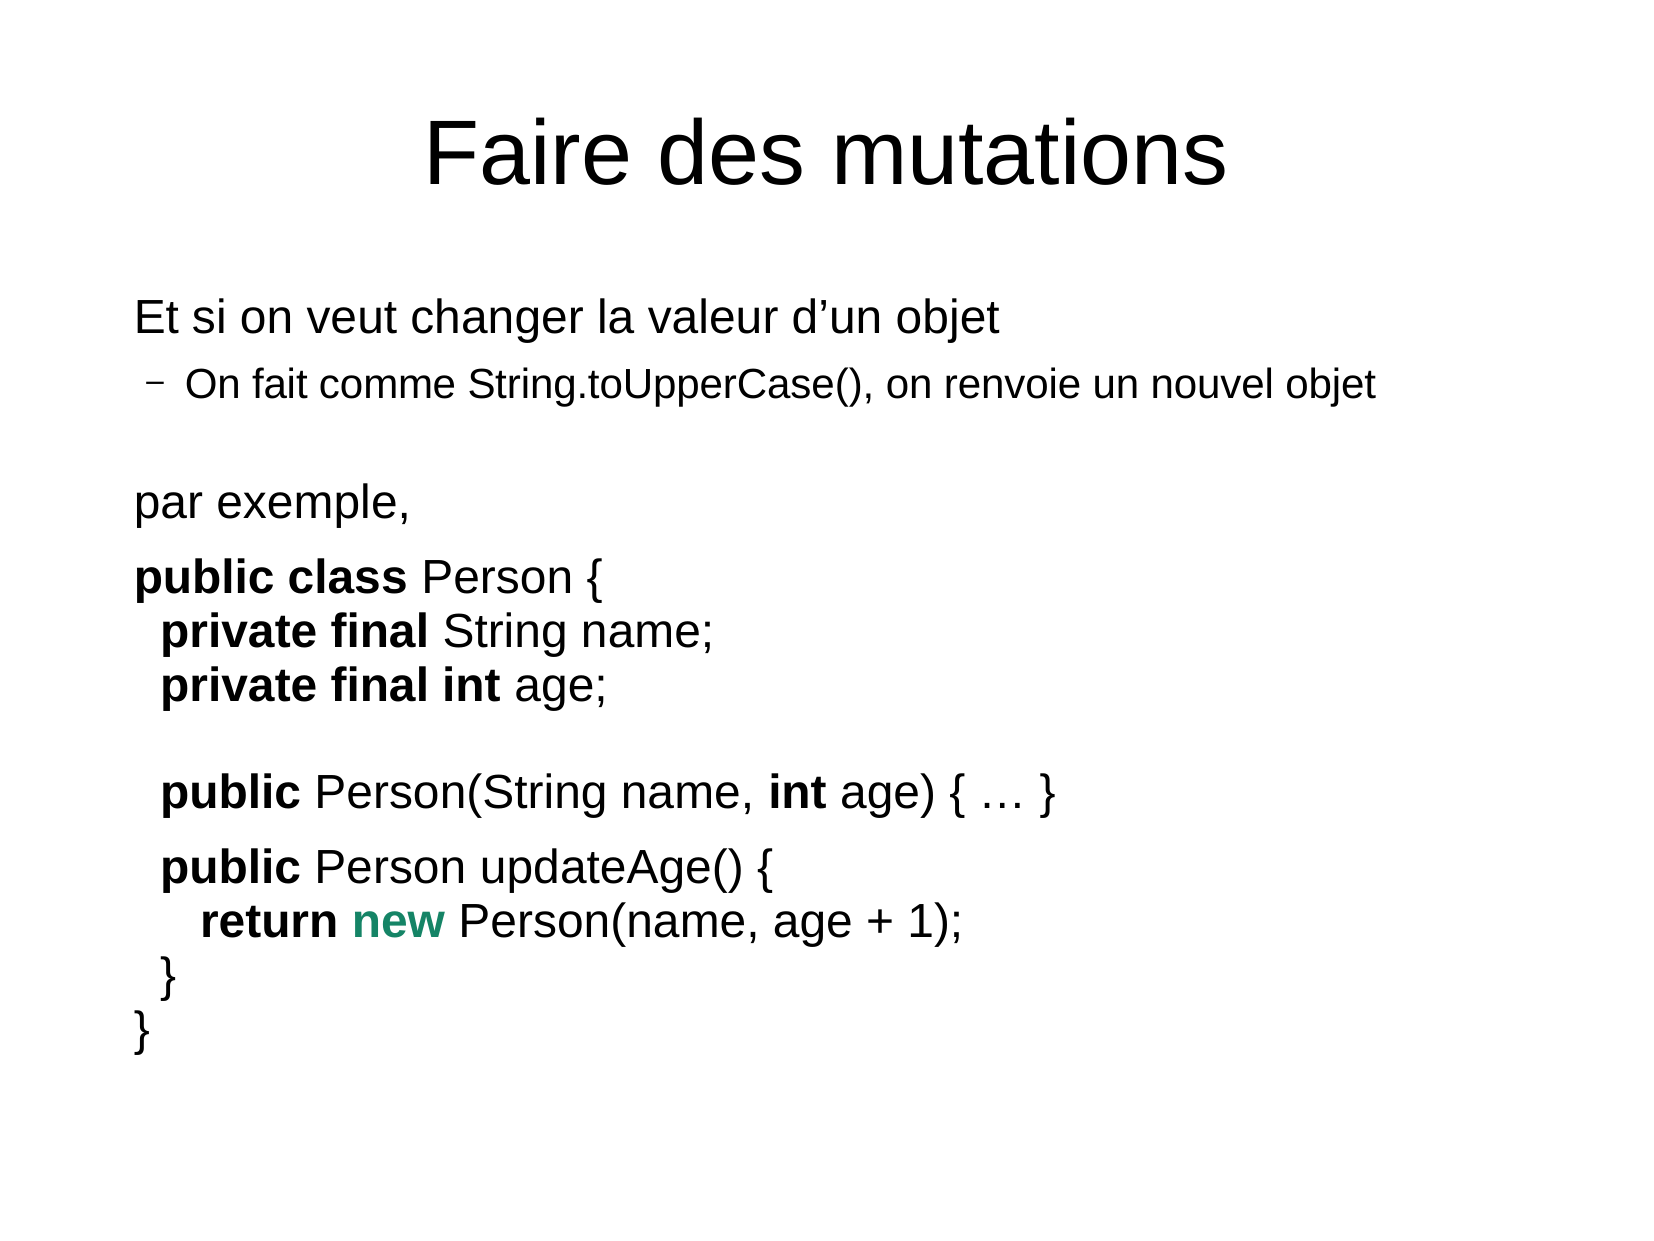

# Faire des mutations
Et si on veut changer la valeur d’un objet
On fait comme String.toUpperCase(), on renvoie un nouvel objet
par exemple,
public class Person {
 private final String name;
 private final int age;
 public Person(String name, int age) { … }
 public Person updateAge() {
 return new Person(name, age + 1);
 }
}